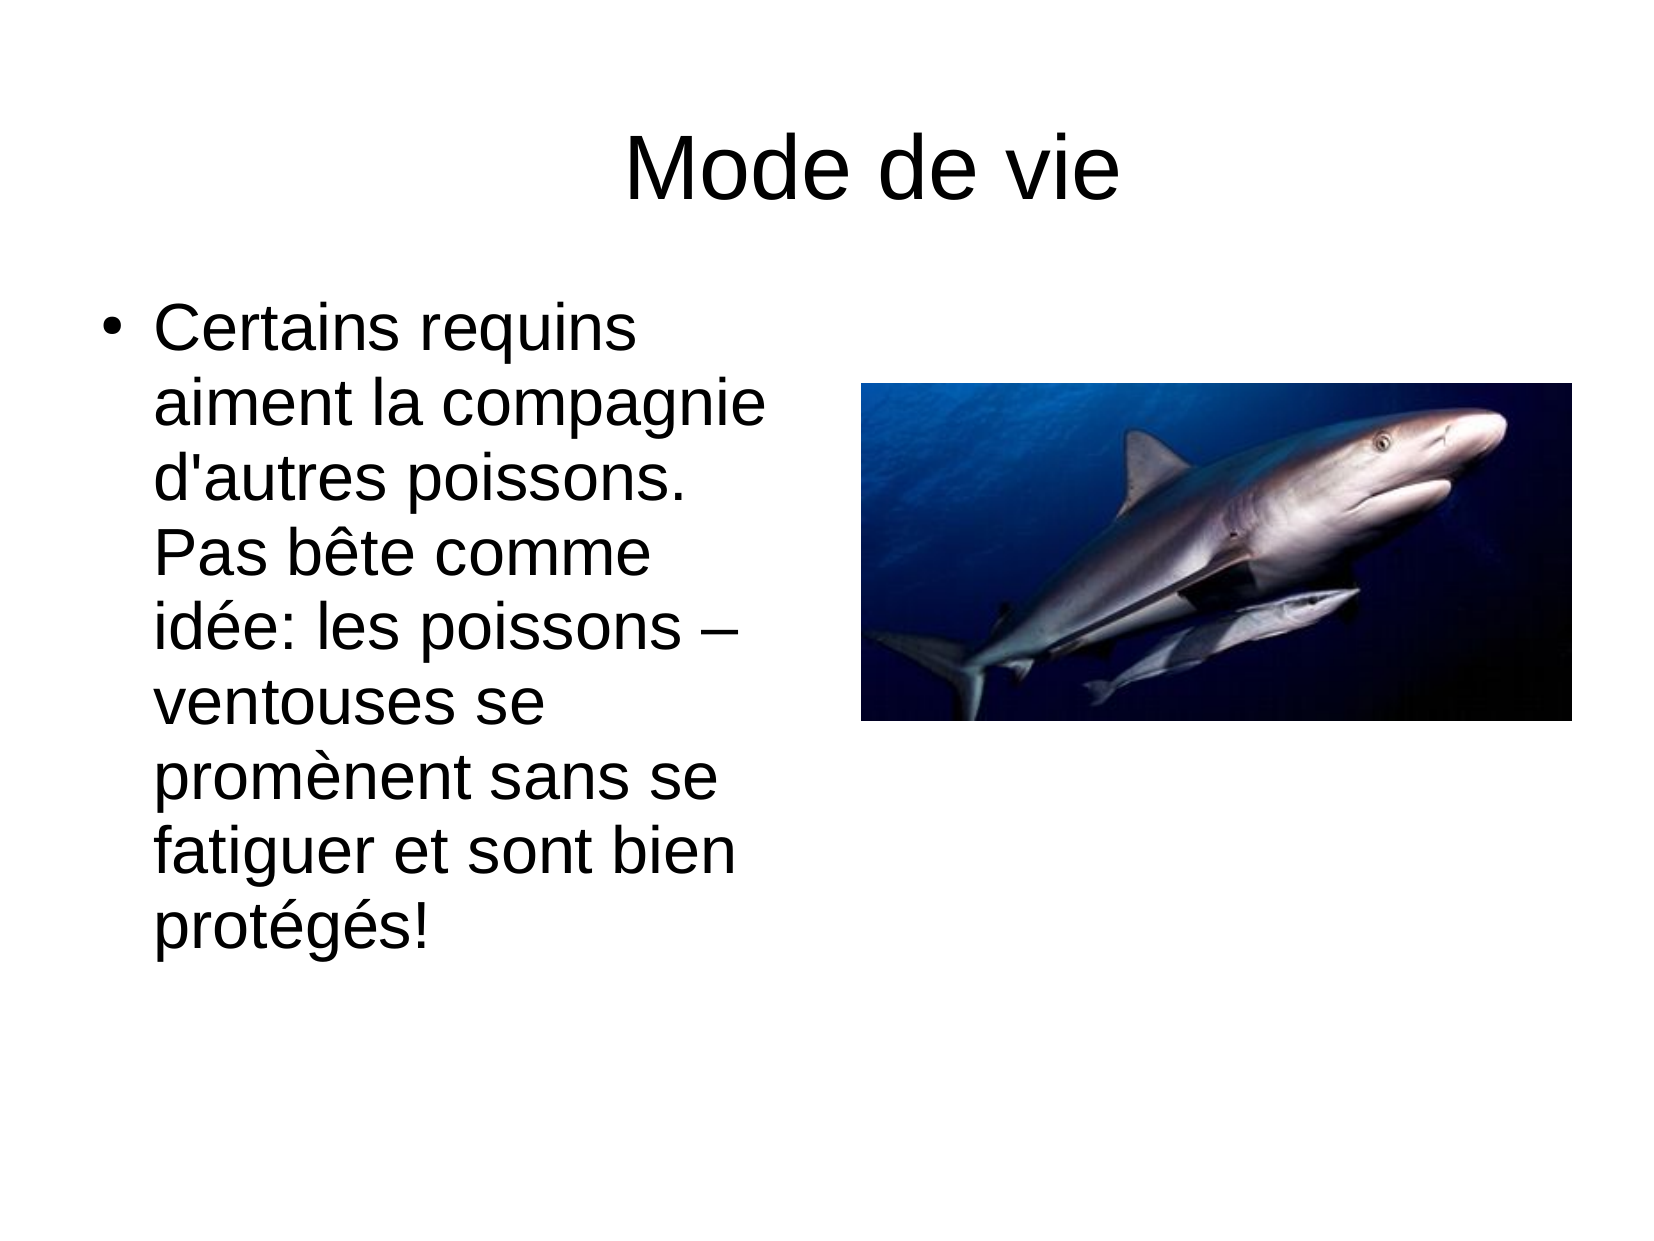

# Mode de vie
Certains requins aiment la compagnie d'autres poissons. Pas bête comme idée: les poissons – ventouses se promènent sans se fatiguer et sont bien protégés!